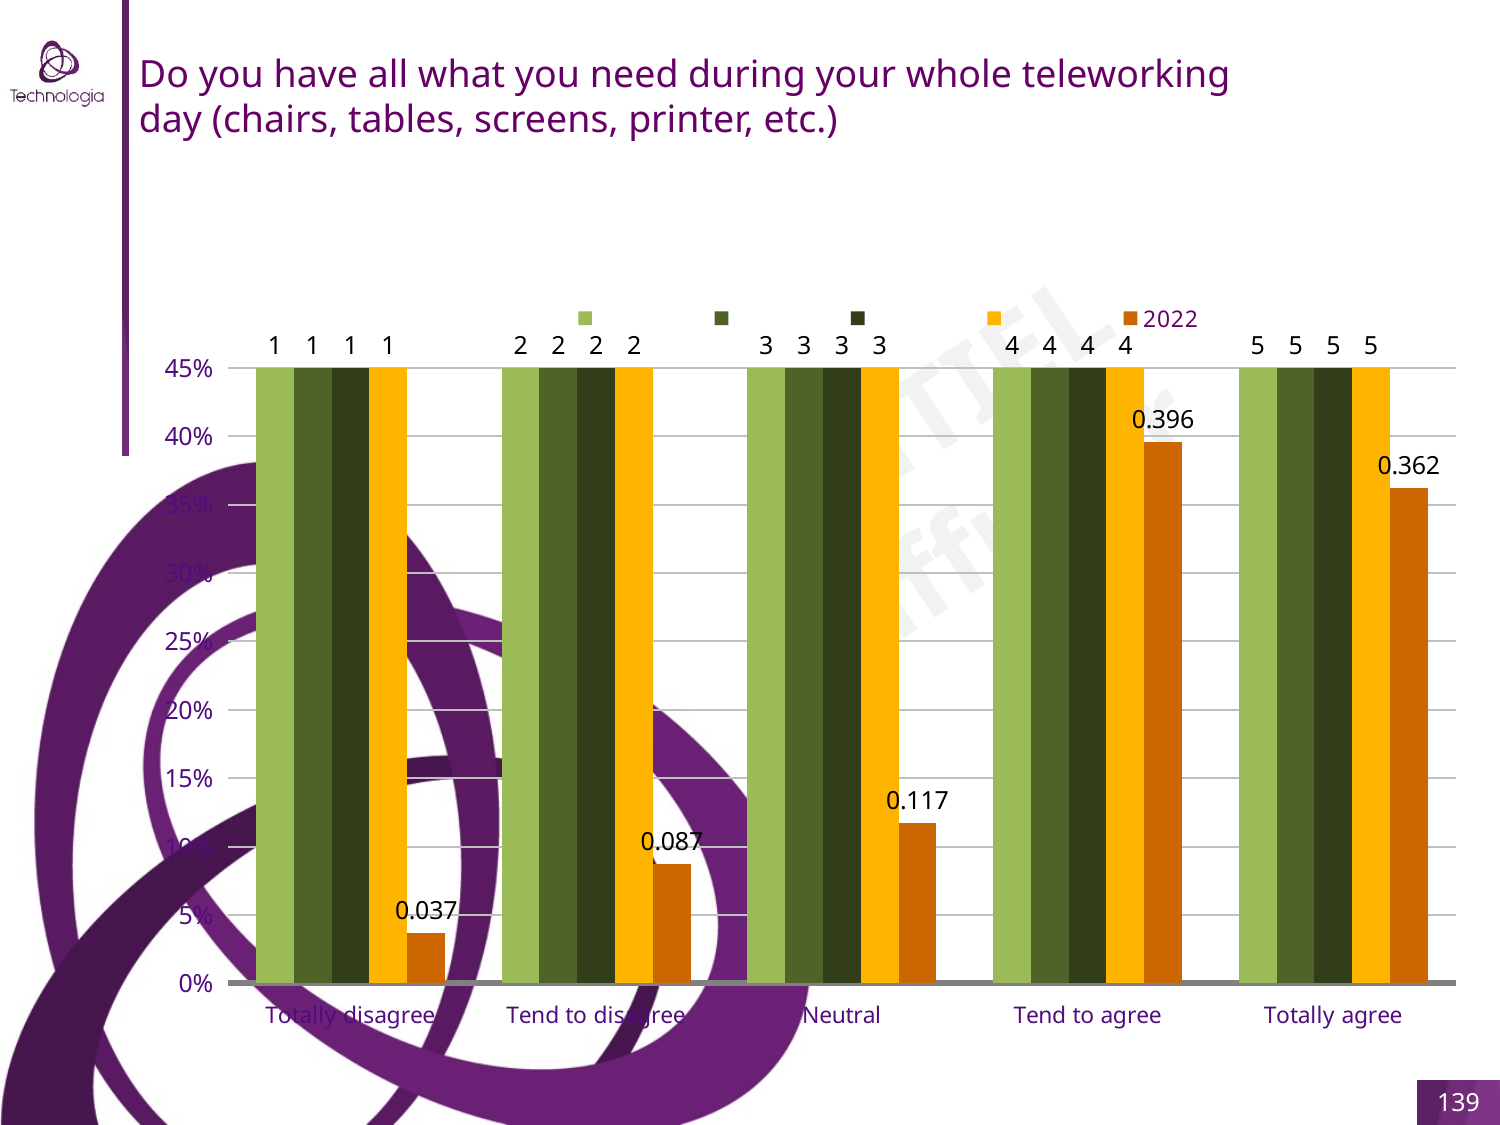

# Do you have all what you need during your whole teleworking day (chairs, tables, screens, printer, etc.)
[unsupported chart]